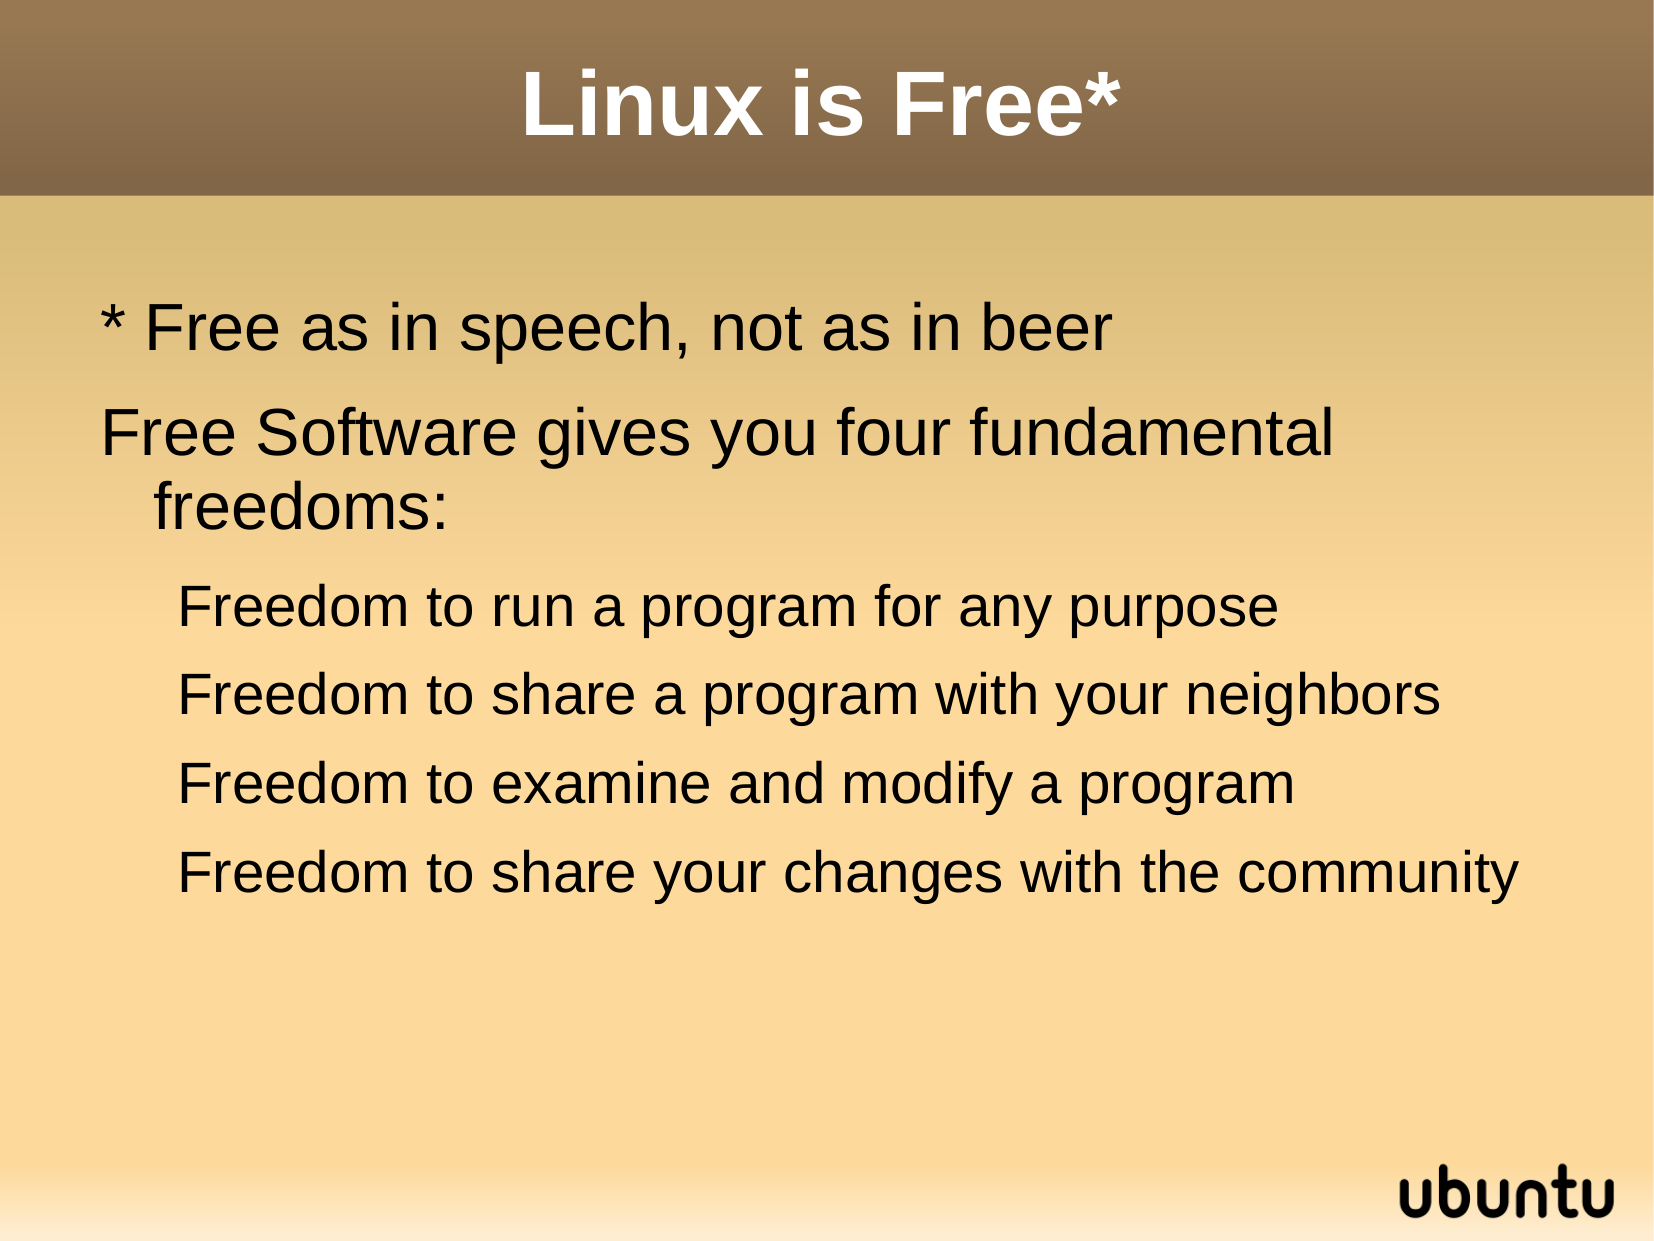

# Linux is Free*
* Free as in speech, not as in beer
Free Software gives you four fundamental freedoms:
Freedom to run a program for any purpose
Freedom to share a program with your neighbors
Freedom to examine and modify a program
Freedom to share your changes with the community